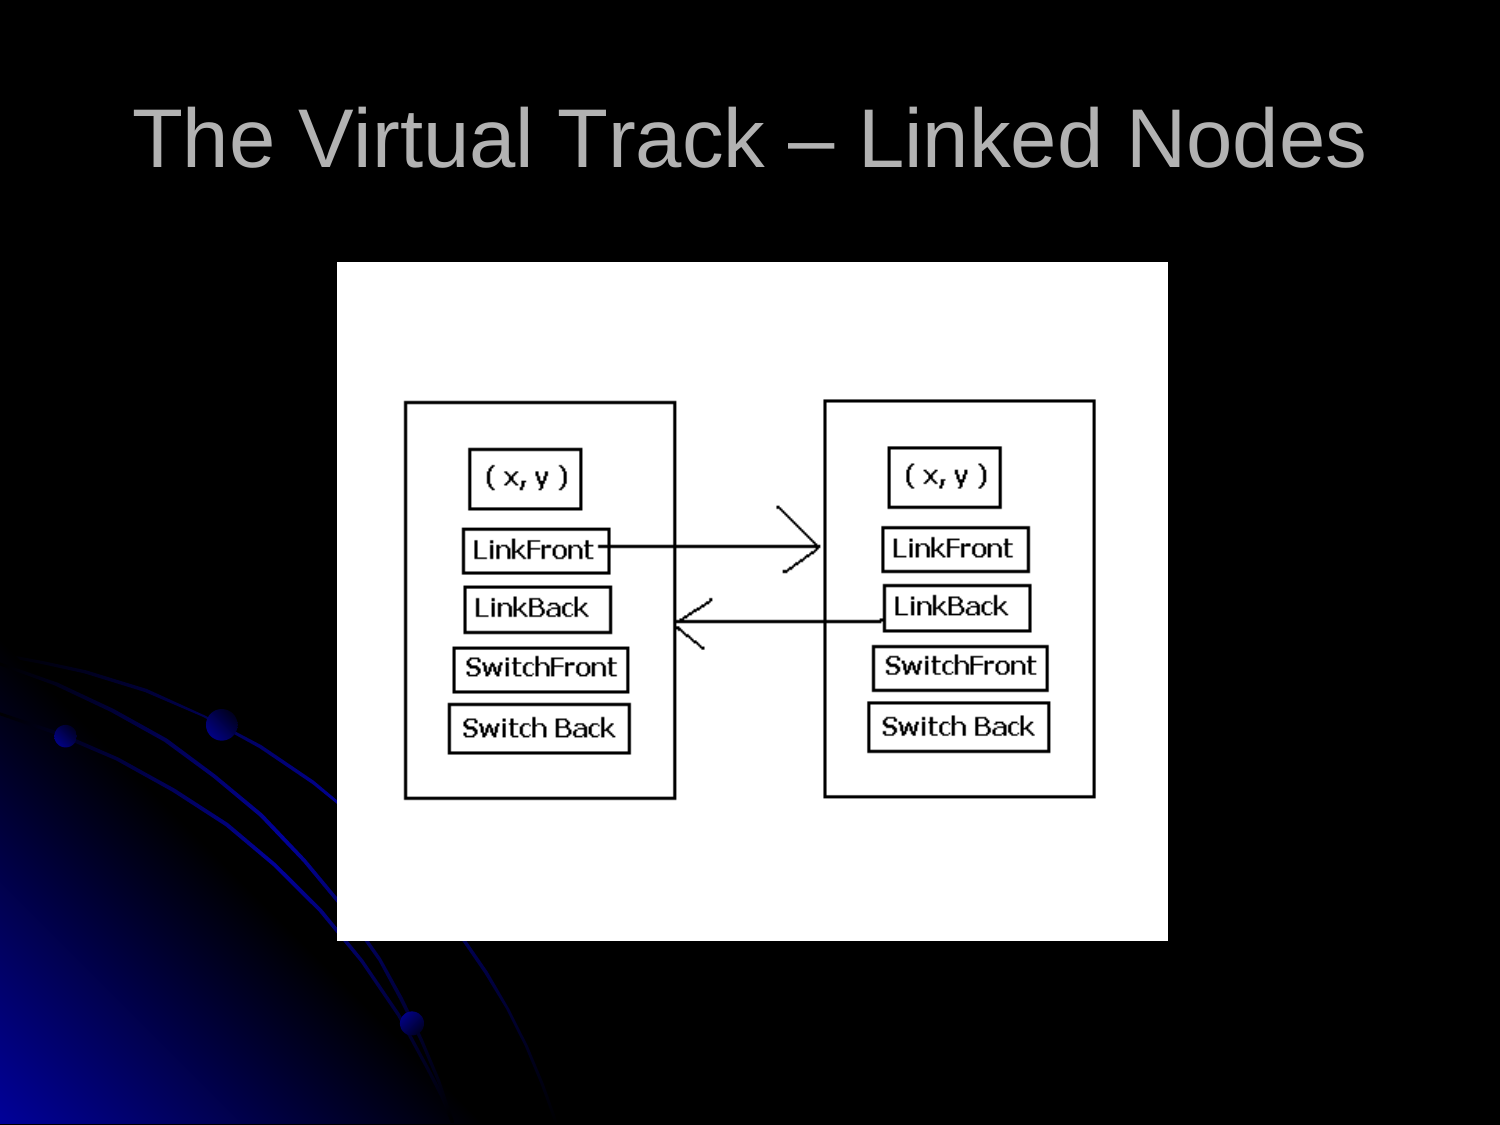

# The Virtual Track – Linked Nodes